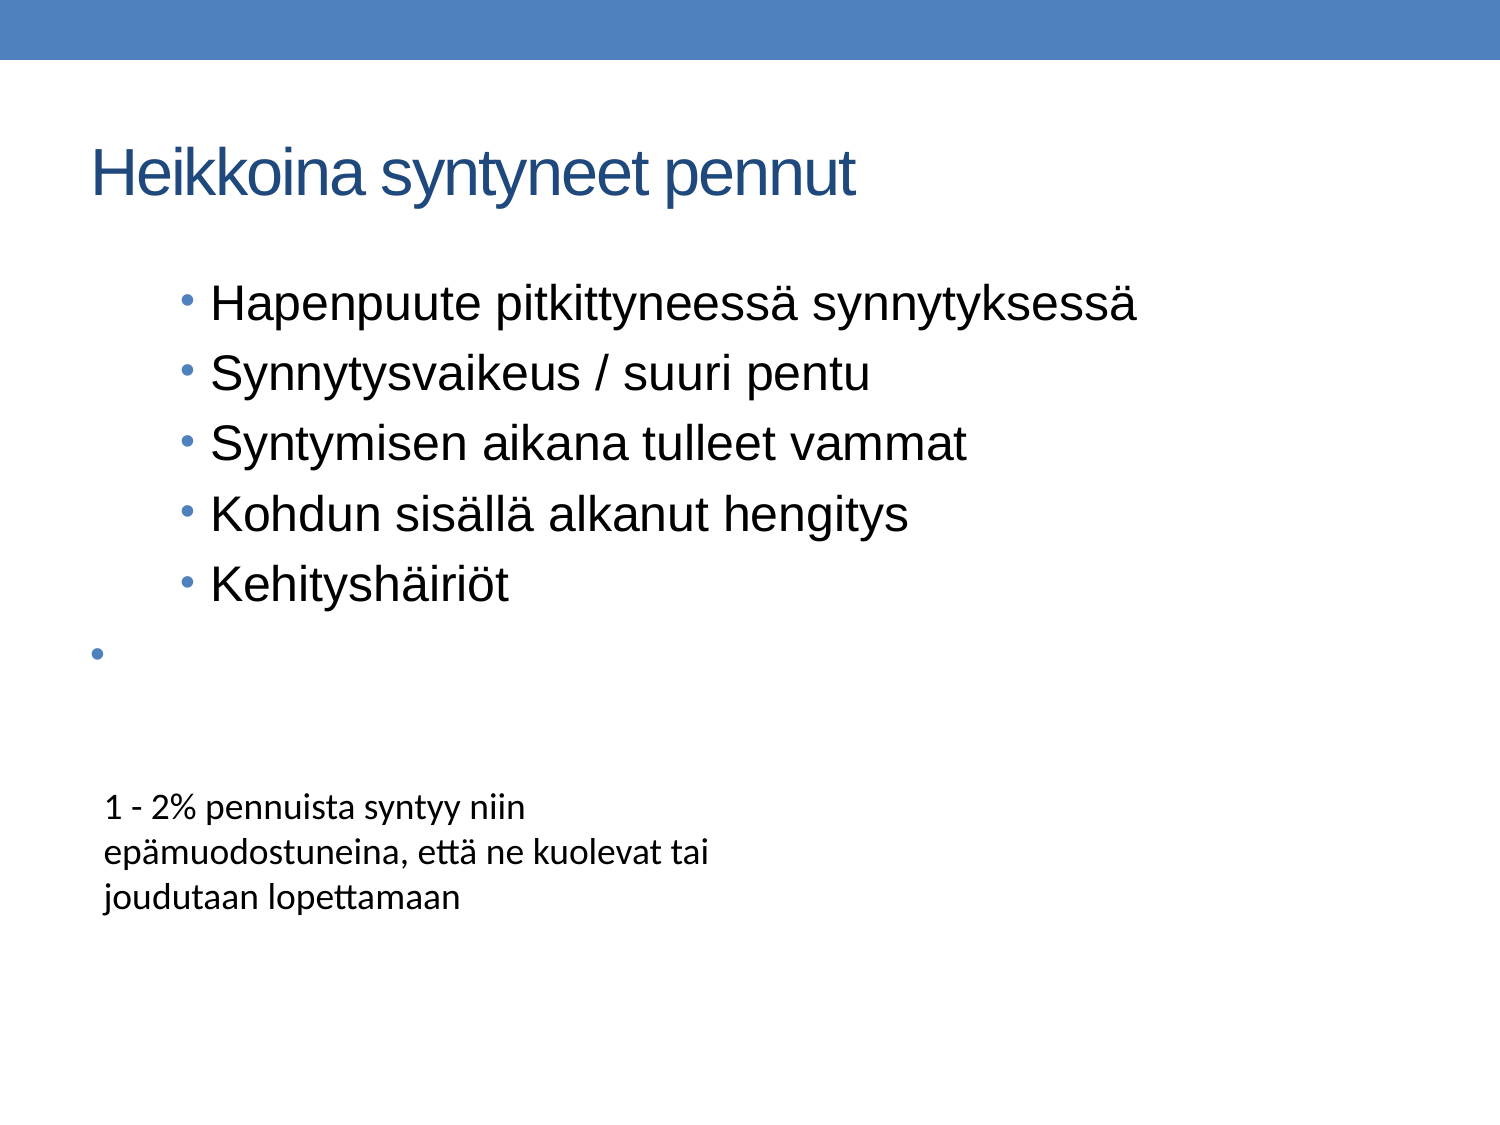

# Heikkoina syntyneet pennut
Hapenpuute pitkittyneessä synnytyksessä
Synnytysvaikeus / suuri pentu
Syntymisen aikana tulleet vammat
Kohdun sisällä alkanut hengitys
Kehityshäiriöt
1 - 2% pennuista syntyy niin epämuodostuneina, että ne kuolevat tai joudutaan lopettamaan